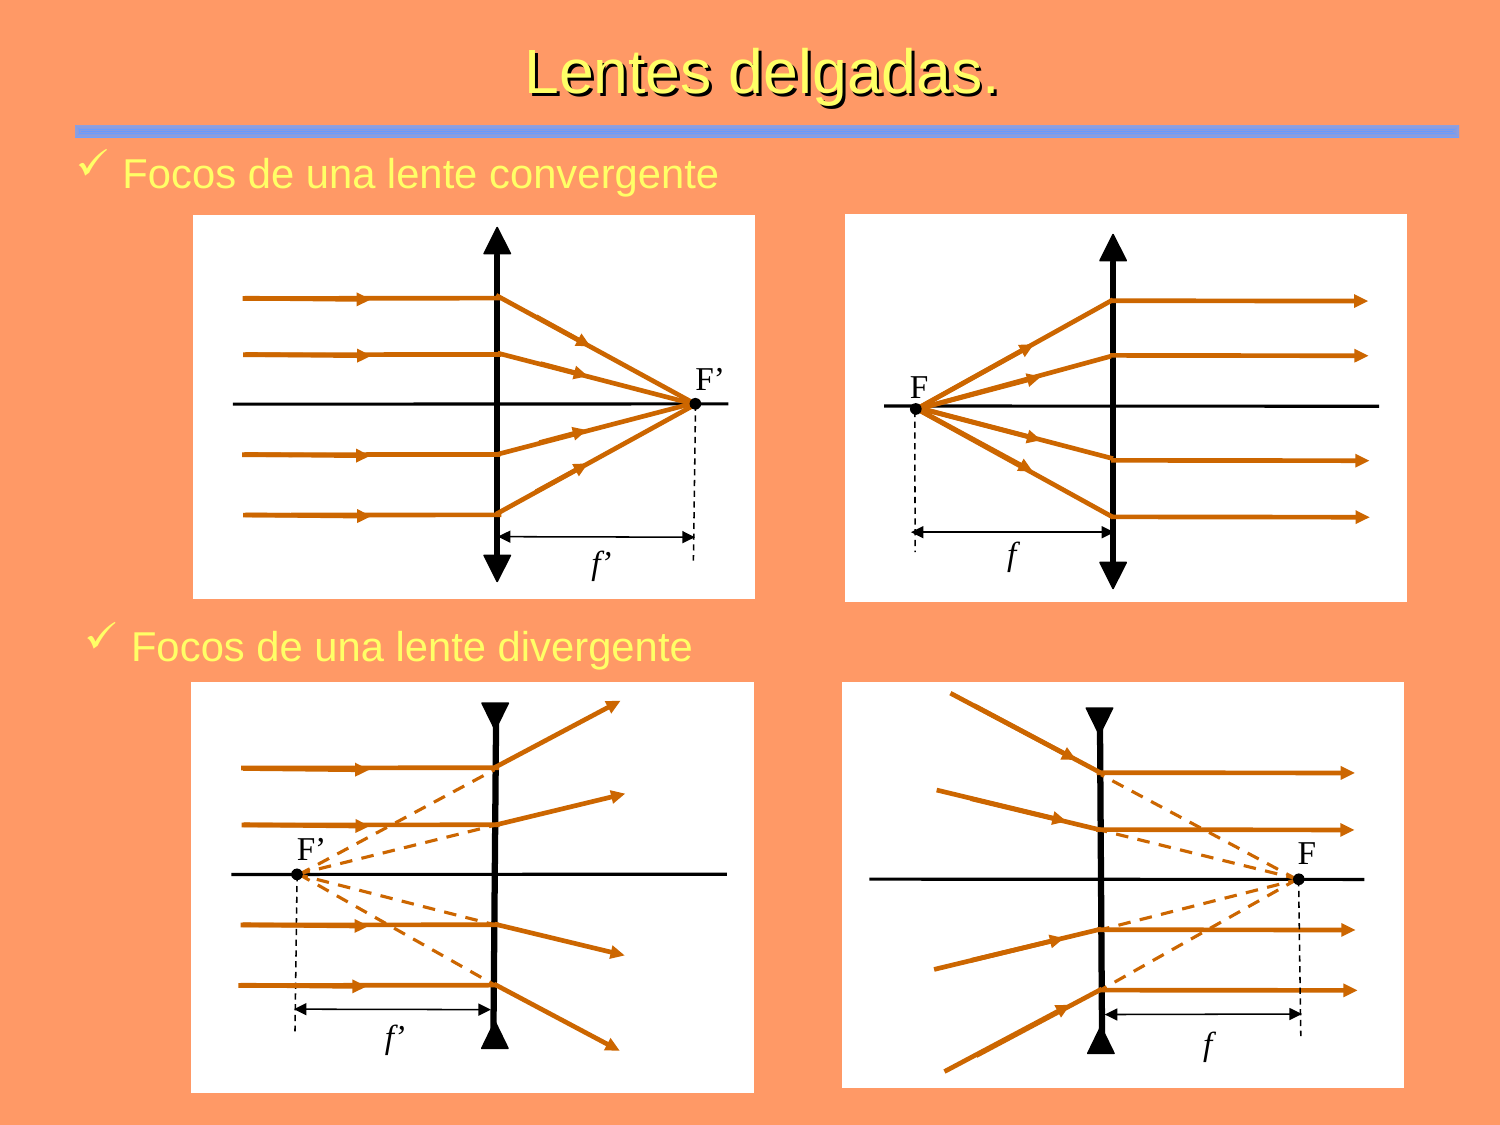

Lentes delgadas.
Focos de una lente convergente
F’
F
f’
f
Focos de una lente divergente
F’
F
f’
f